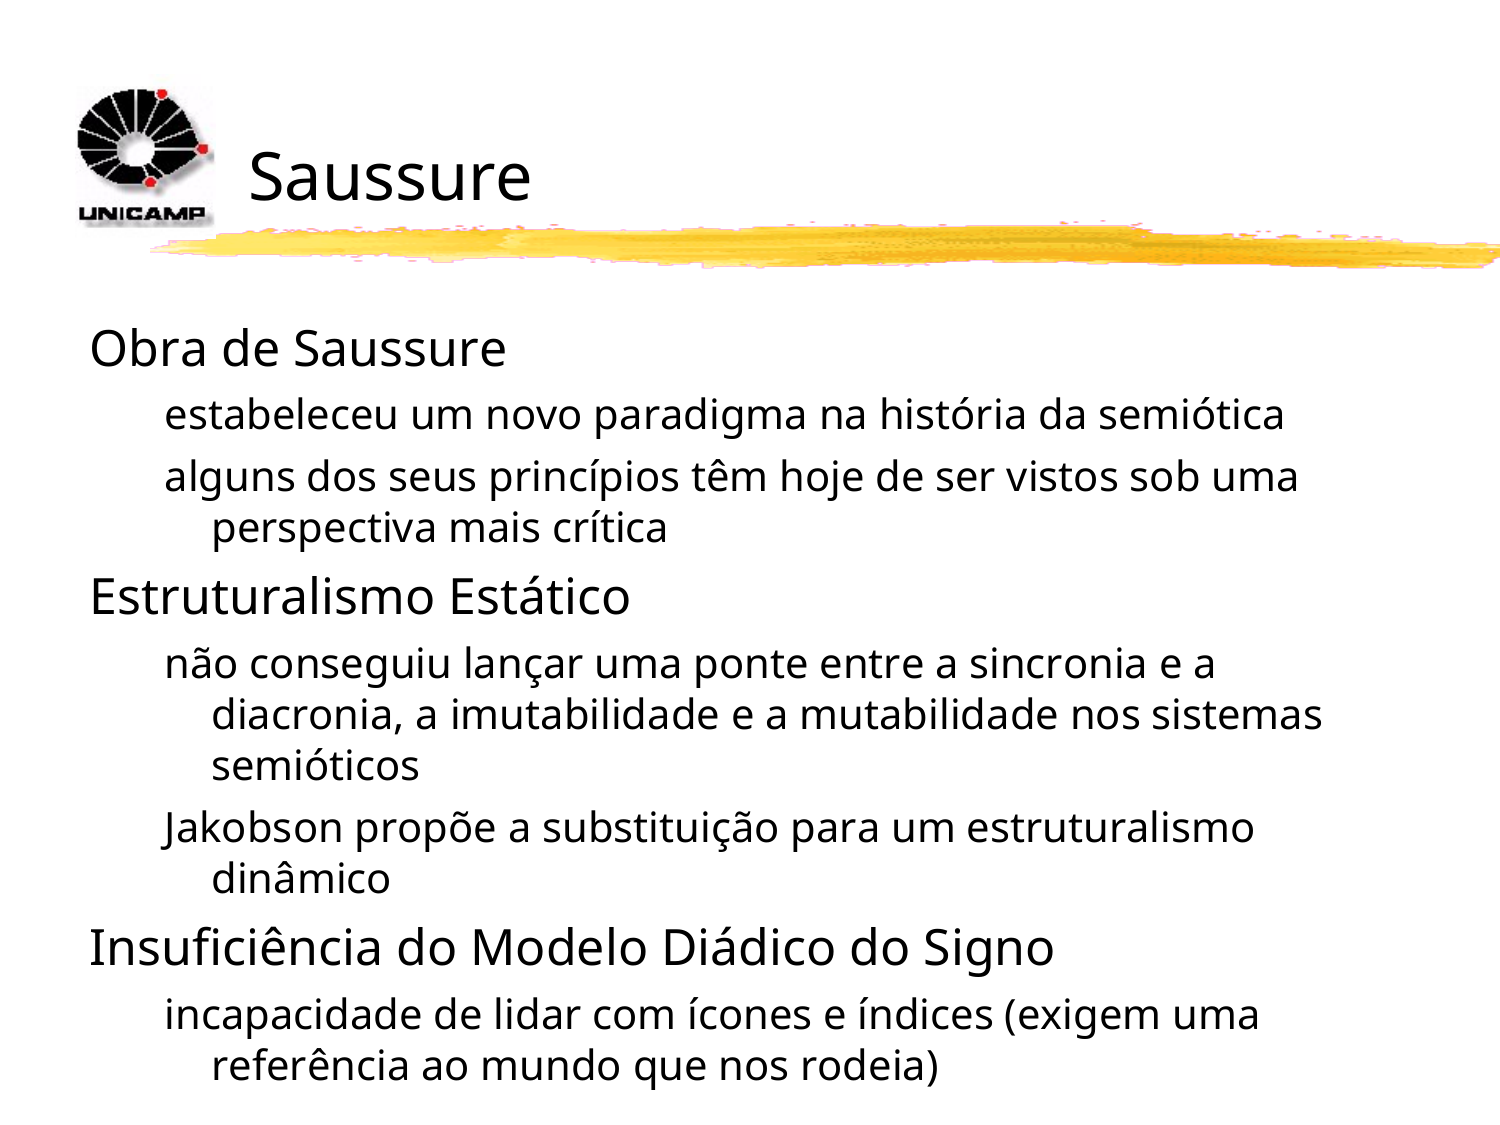

# Saussure
Obra de Saussure
estabeleceu um novo paradigma na história da semiótica
alguns dos seus princípios têm hoje de ser vistos sob uma perspectiva mais crítica
Estruturalismo Estático
não conseguiu lançar uma ponte entre a sincronia e a diacronia, a imutabilidade e a mutabilidade nos sistemas semióticos
Jakobson propõe a substituição para um estruturalismo dinâmico
Insuficiência do Modelo Diádico do Signo
incapacidade de lidar com ícones e índices (exigem uma referência ao mundo que nos rodeia)